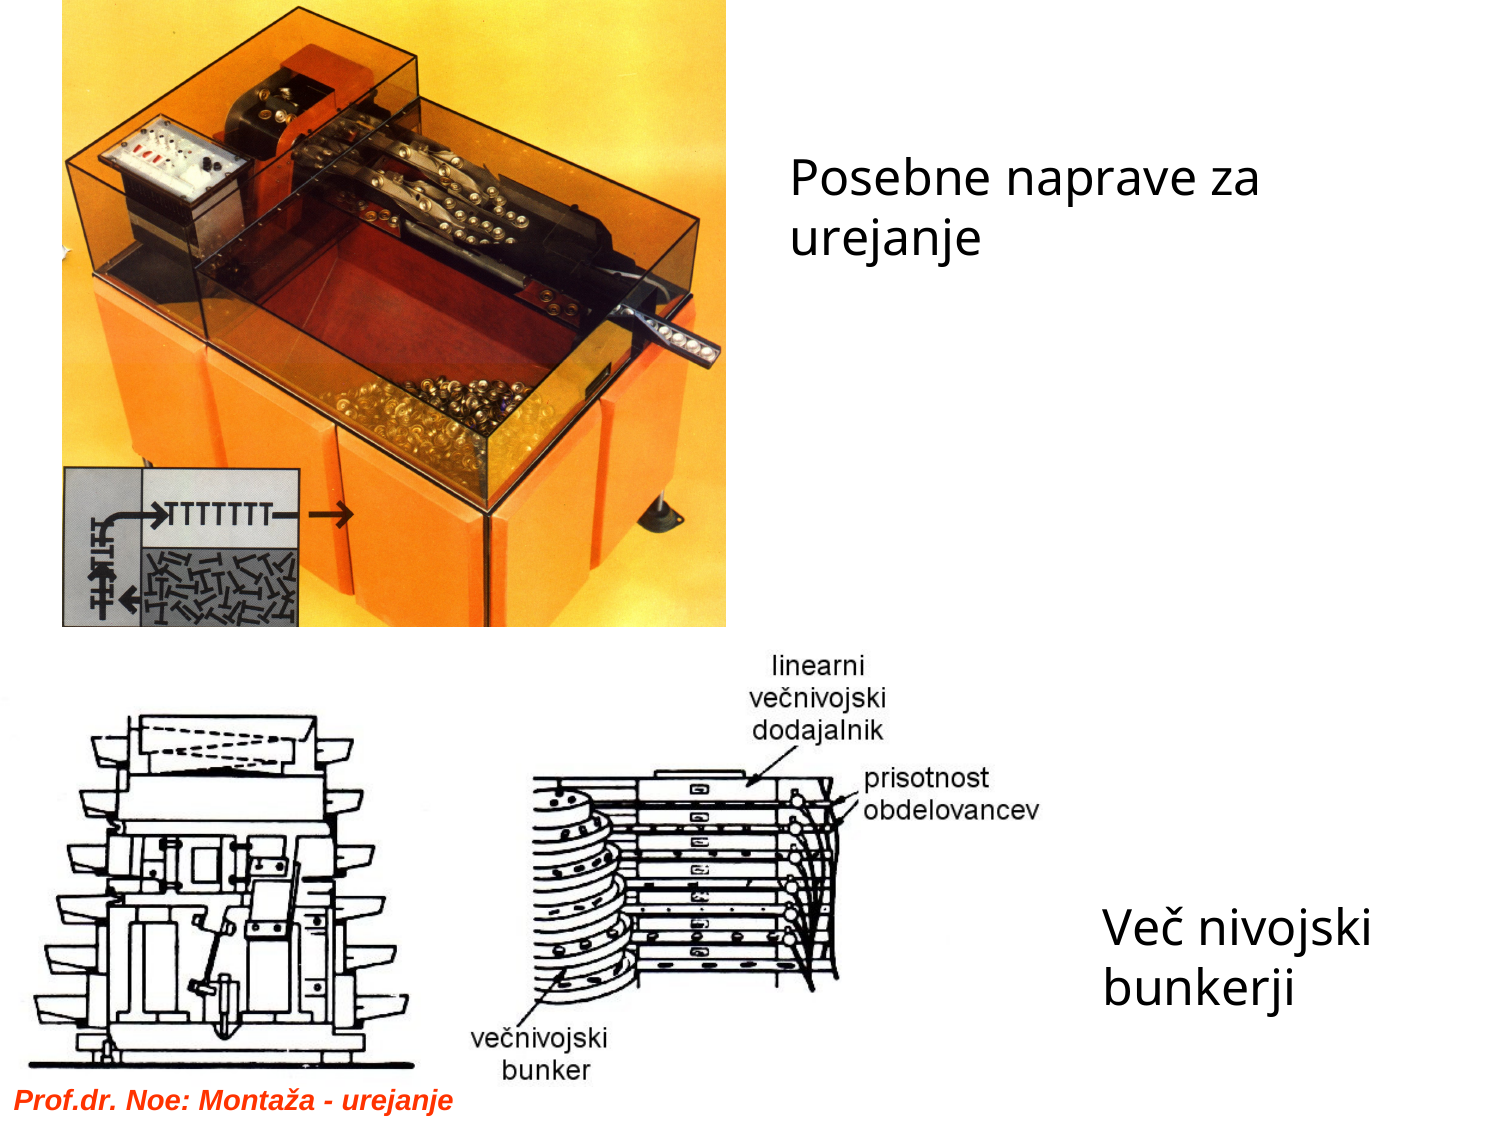

Posebne naprave za urejanje
Več nivojski bunkerji
Prof.dr. Noe: Montaža - urejanje